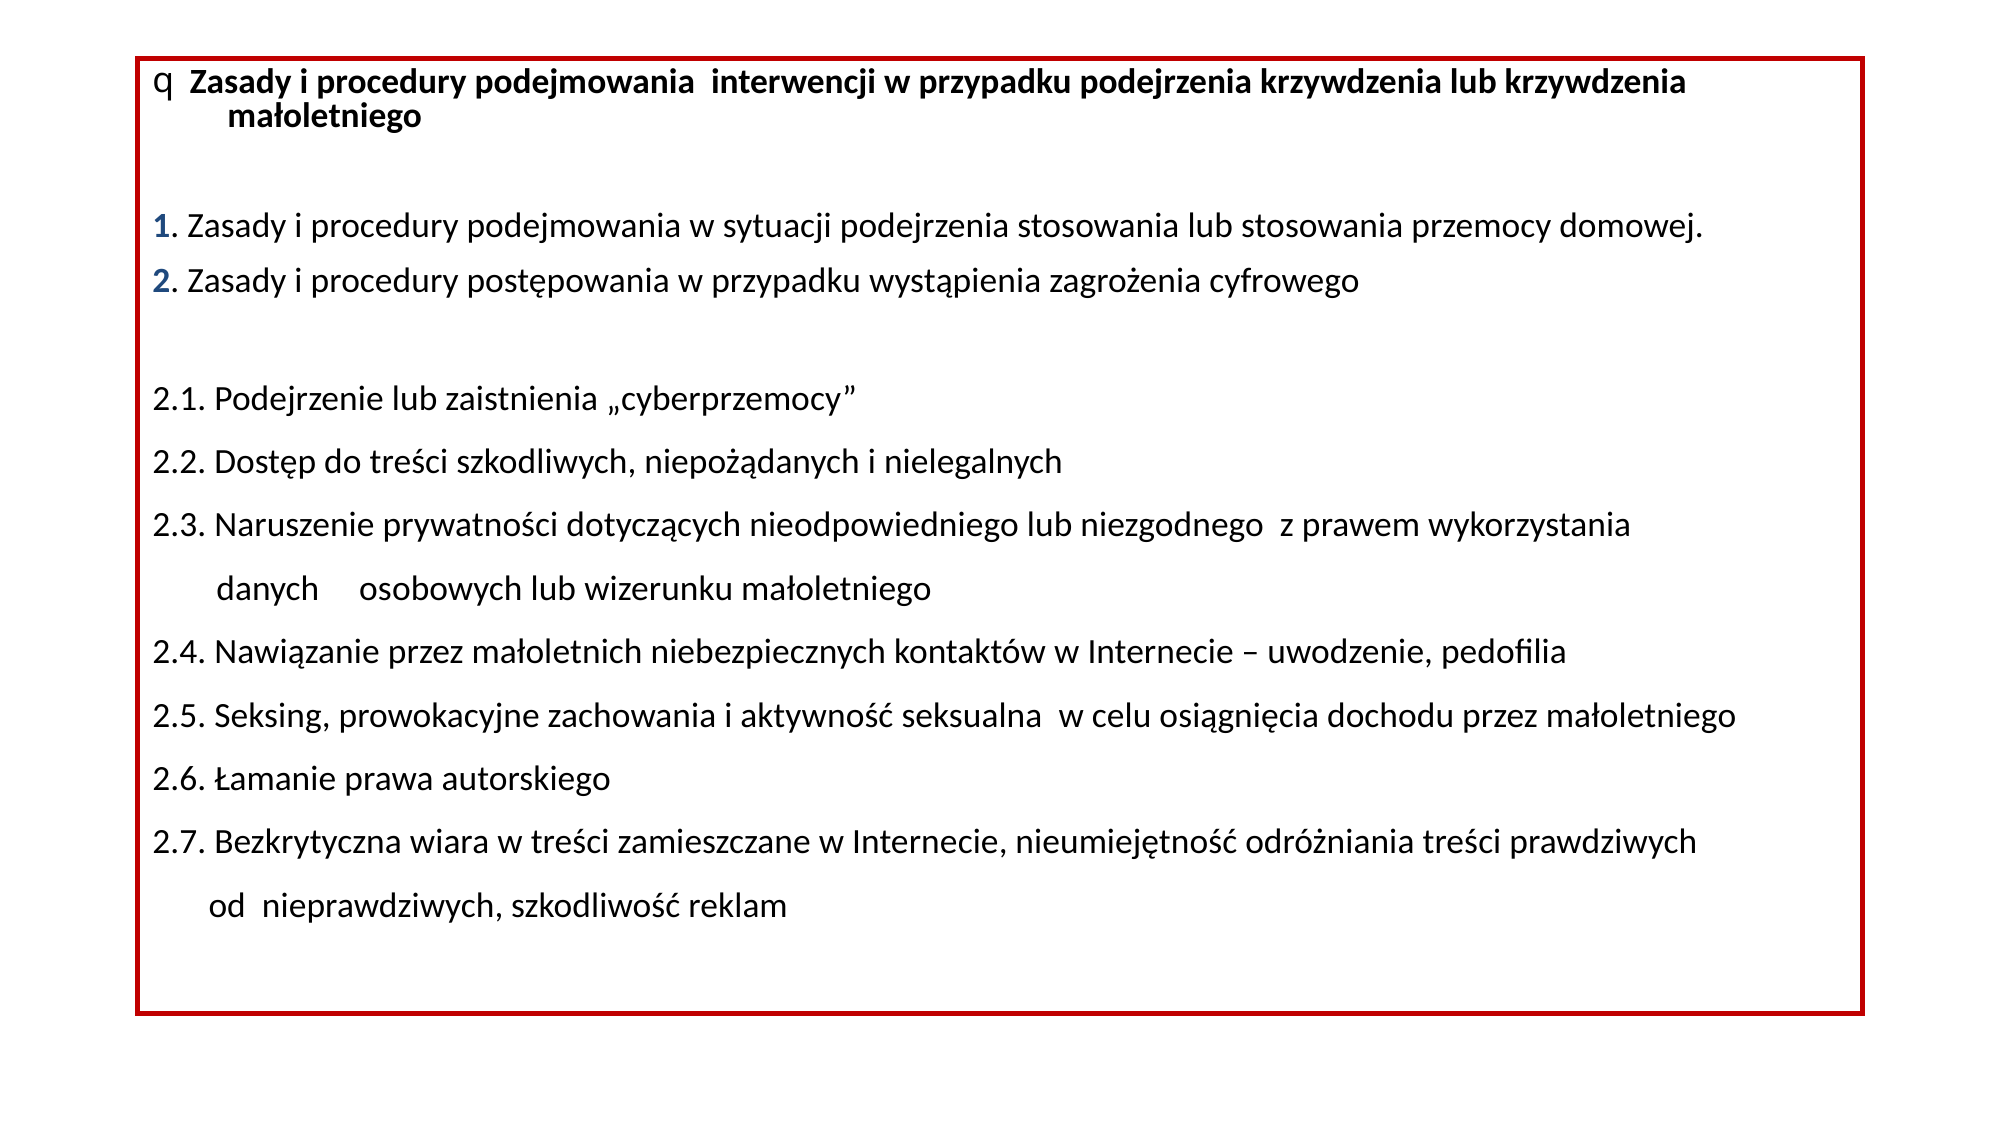

# Zasady i procedury podejmowania interwencji w przypadku podejrzenia krzywdzenia lub krzywdzenia małoletniego
1. Zasady i procedury podejmowania w sytuacji podejrzenia stosowania lub stosowania przemocy domowej.
2. Zasady i procedury postępowania w przypadku wystąpienia zagrożenia cyfrowego
2.1. Podejrzenie lub zaistnienia „cyberprzemocy”
2.2. Dostęp do treści szkodliwych, niepożądanych i nielegalnych
2.3. Naruszenie prywatności dotyczących nieodpowiedniego lub niezgodnego z prawem wykorzystania
 danych osobowych lub wizerunku małoletniego
2.4. Nawiązanie przez małoletnich niebezpiecznych kontaktów w Internecie – uwodzenie, pedofilia
2.5. Seksing, prowokacyjne zachowania i aktywność seksualna w celu osiągnięcia dochodu przez małoletniego
2.6. Łamanie prawa autorskiego
2.7. Bezkrytyczna wiara w treści zamieszczane w Internecie, nieumiejętność odróżniania treści prawdziwych
 od nieprawdziwych, szkodliwość reklam